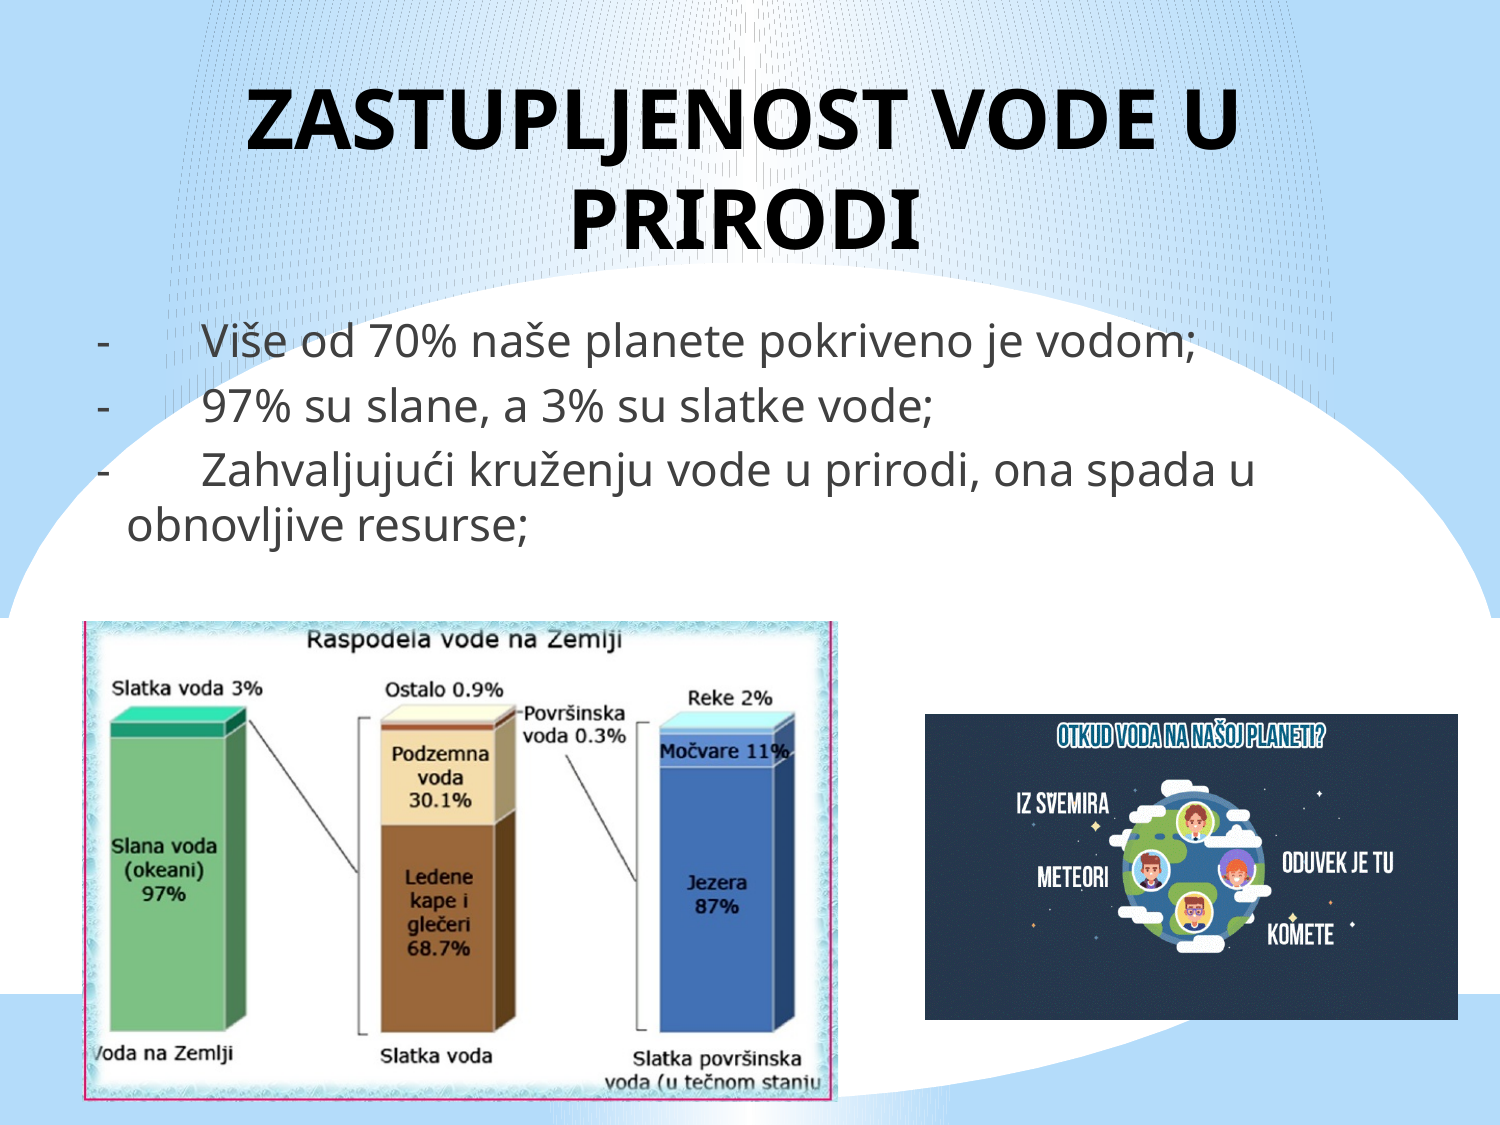

# ZASTUPLJENOST VODE U PRIRODI
-	Više od 70% naše planete pokriveno je vodom;
-	97% su slane, a 3% su slatke vode;
-	Zahvaljujući kruženju vode u prirodi, ona spada u obnovljive resurse;